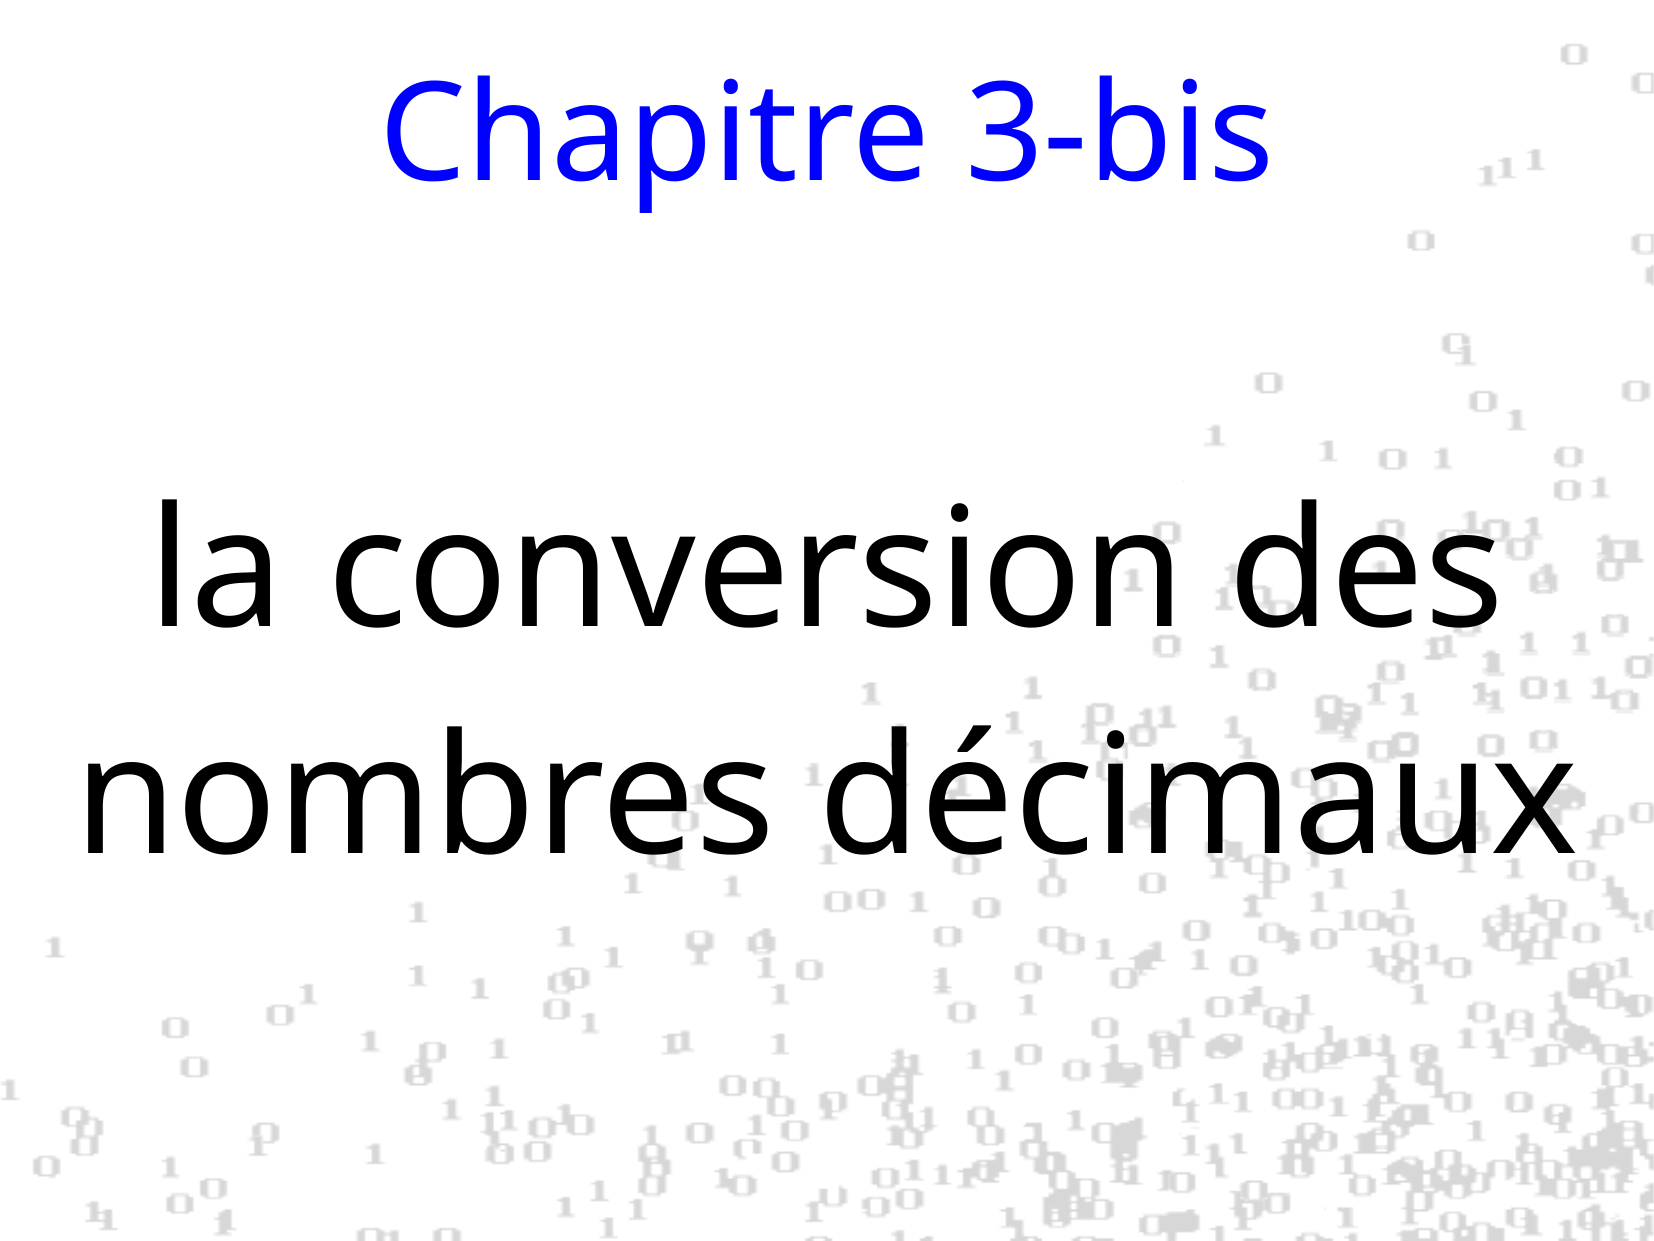

Chapitre 3-bis
la conversion des nombres décimaux